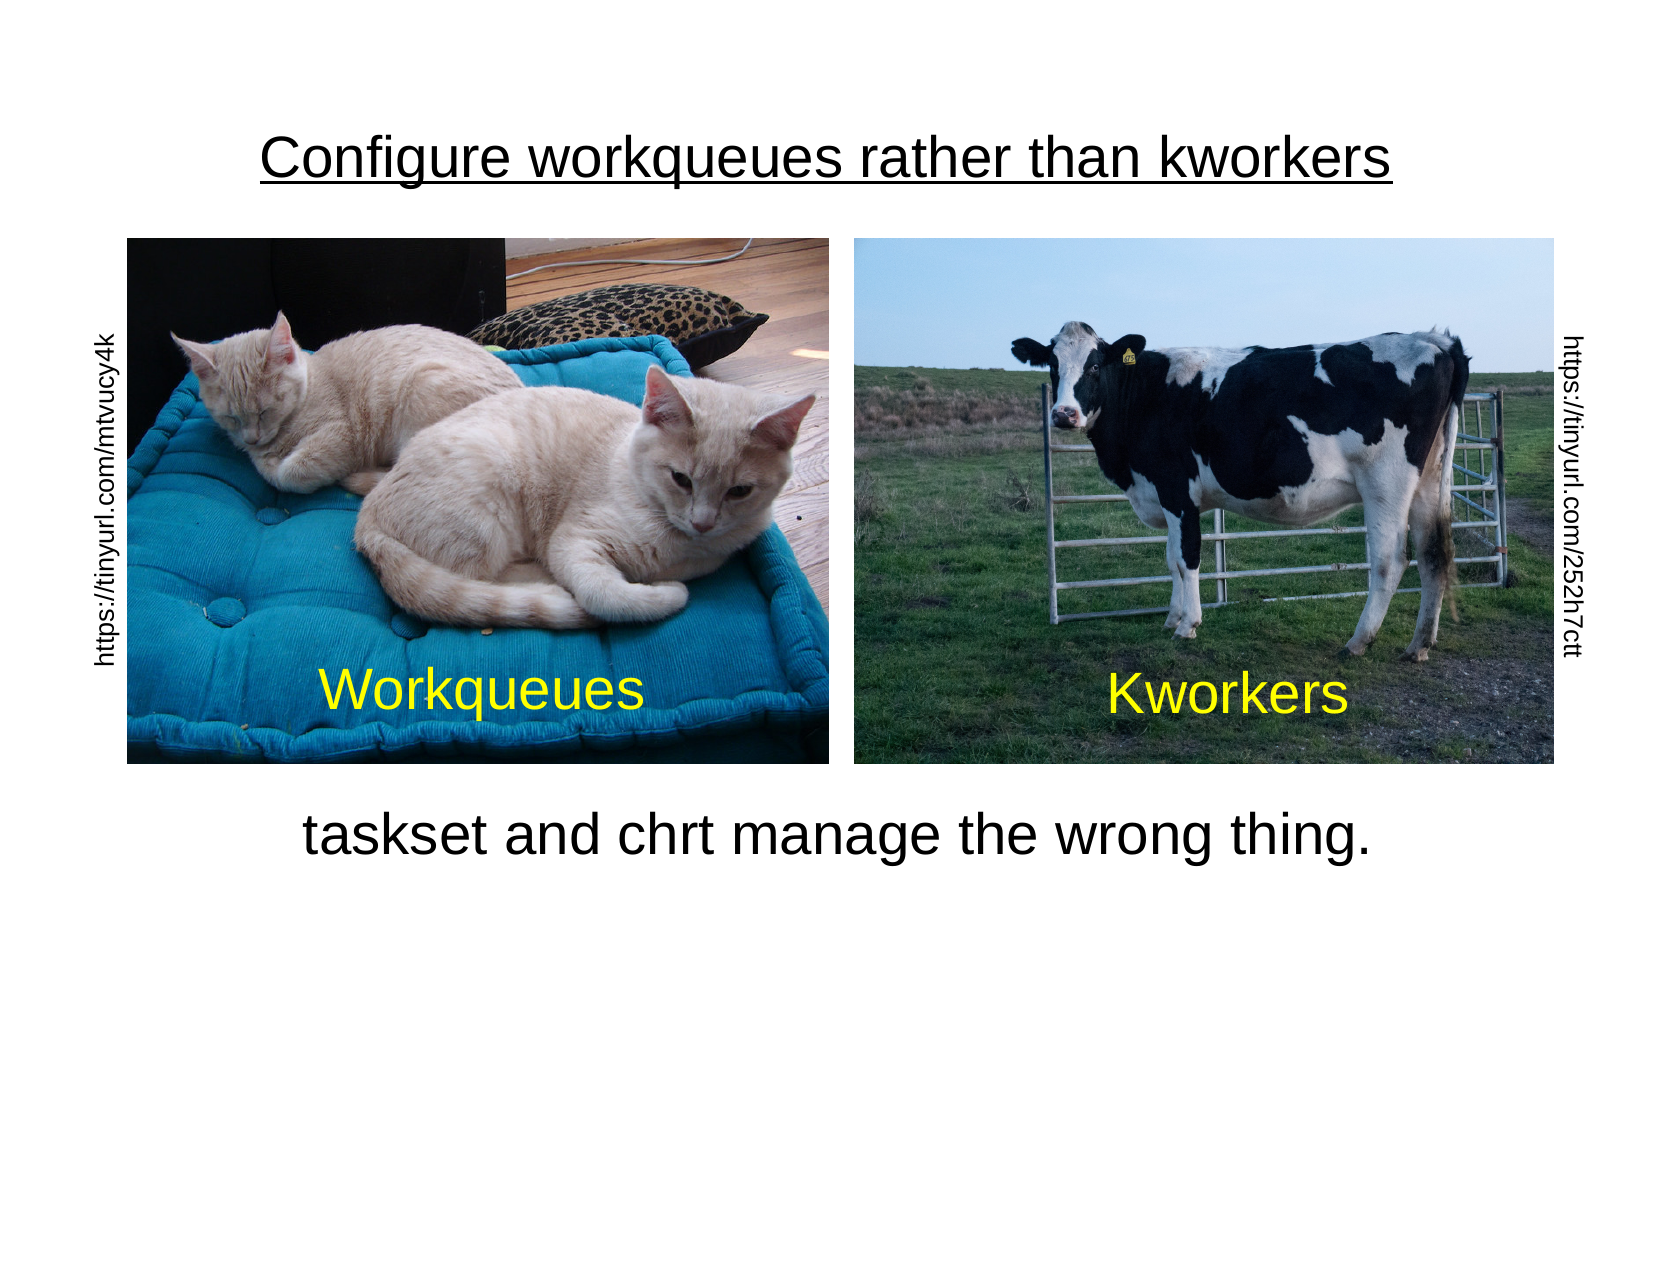

# Configure workqueues rather than kworkers
https://tinyurl.com/252h7ctt
https://tinyurl.com/mtvucy4k
Workqueues
Kworkers
taskset and chrt manage the wrong thing.